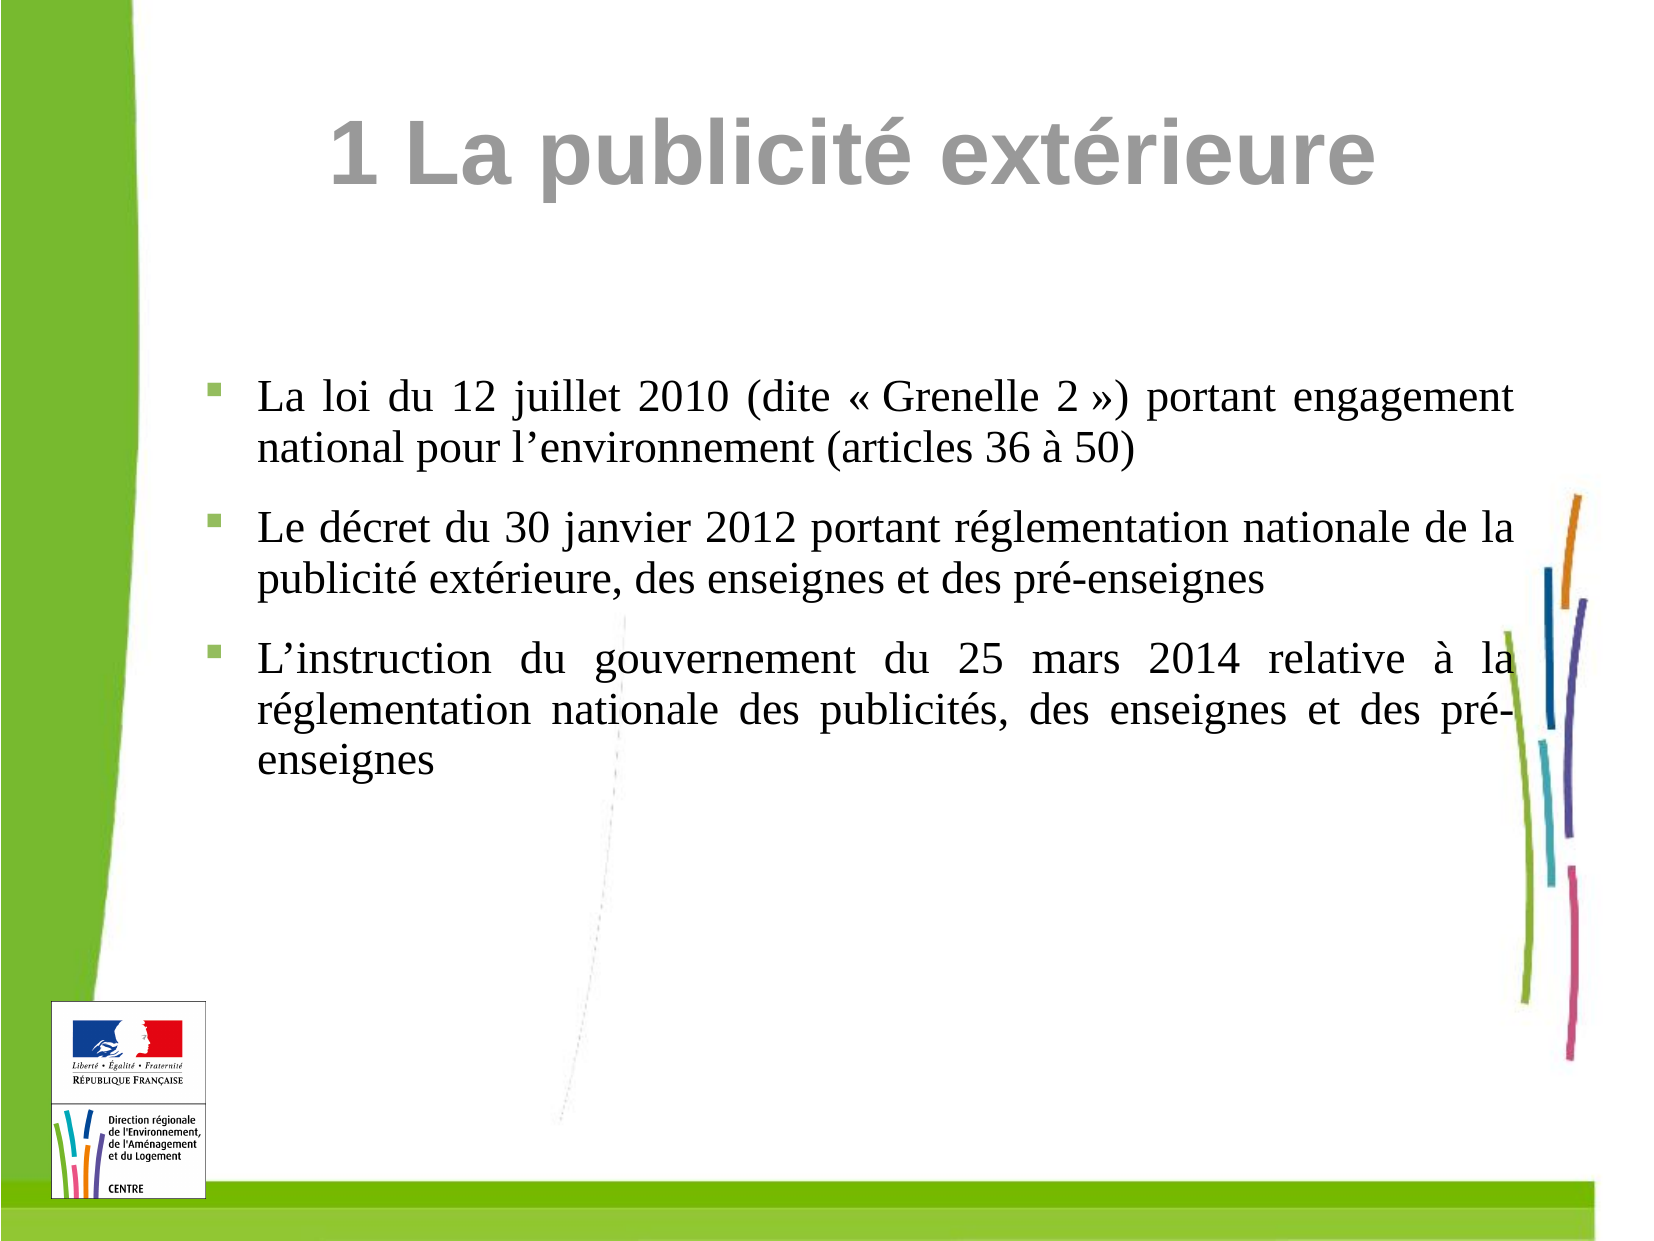

# 1 La publicité extérieure
La loi du 12 juillet 2010 (dite « Grenelle 2 ») portant engagement national pour l’environnement (articles 36 à 50)
Le décret du 30 janvier 2012 portant réglementation nationale de la publicité extérieure, des enseignes et des pré-enseignes
L’instruction du gouvernement du 25 mars 2014 relative à la réglementation nationale des publicités, des enseignes et des pré-enseignes